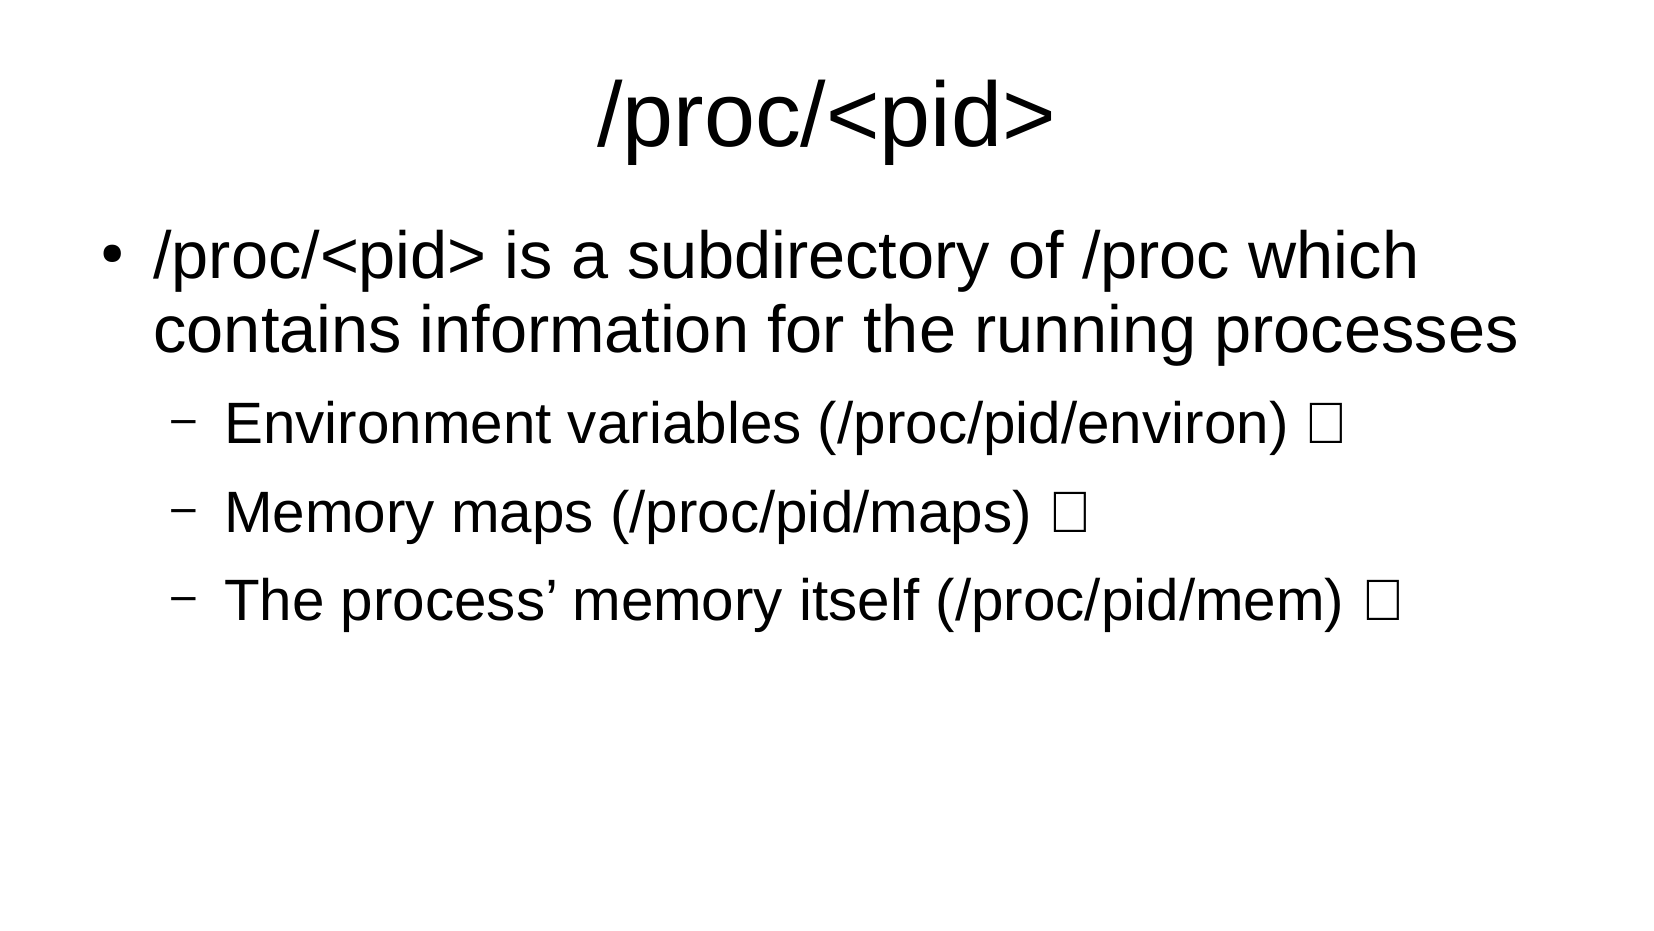

# /proc/<pid>
/proc/<pid> is a subdirectory of /proc which contains information for the running processes
Environment variables (/proc/pid/environ) 🙄
Memory maps (/proc/pid/maps) 🤨
The process’ memory itself (/proc/pid/mem) 🤯